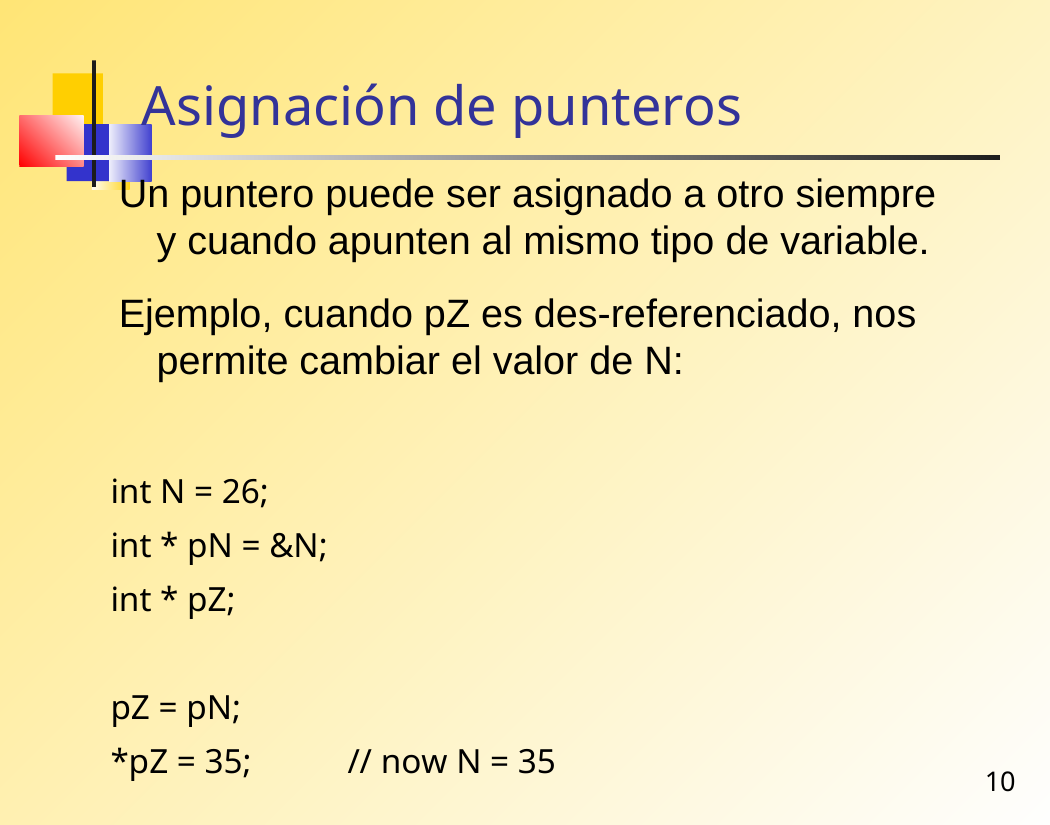

# Asignación de punteros
Un puntero puede ser asignado a otro siempre y cuando apunten al mismo tipo de variable.
Ejemplo, cuando pZ es des-referenciado, nos permite cambiar el valor de N:
int N = 26;
int * pN = &N;
int * pZ;
pZ = pN;
*pZ = 35; // now N = 35
10